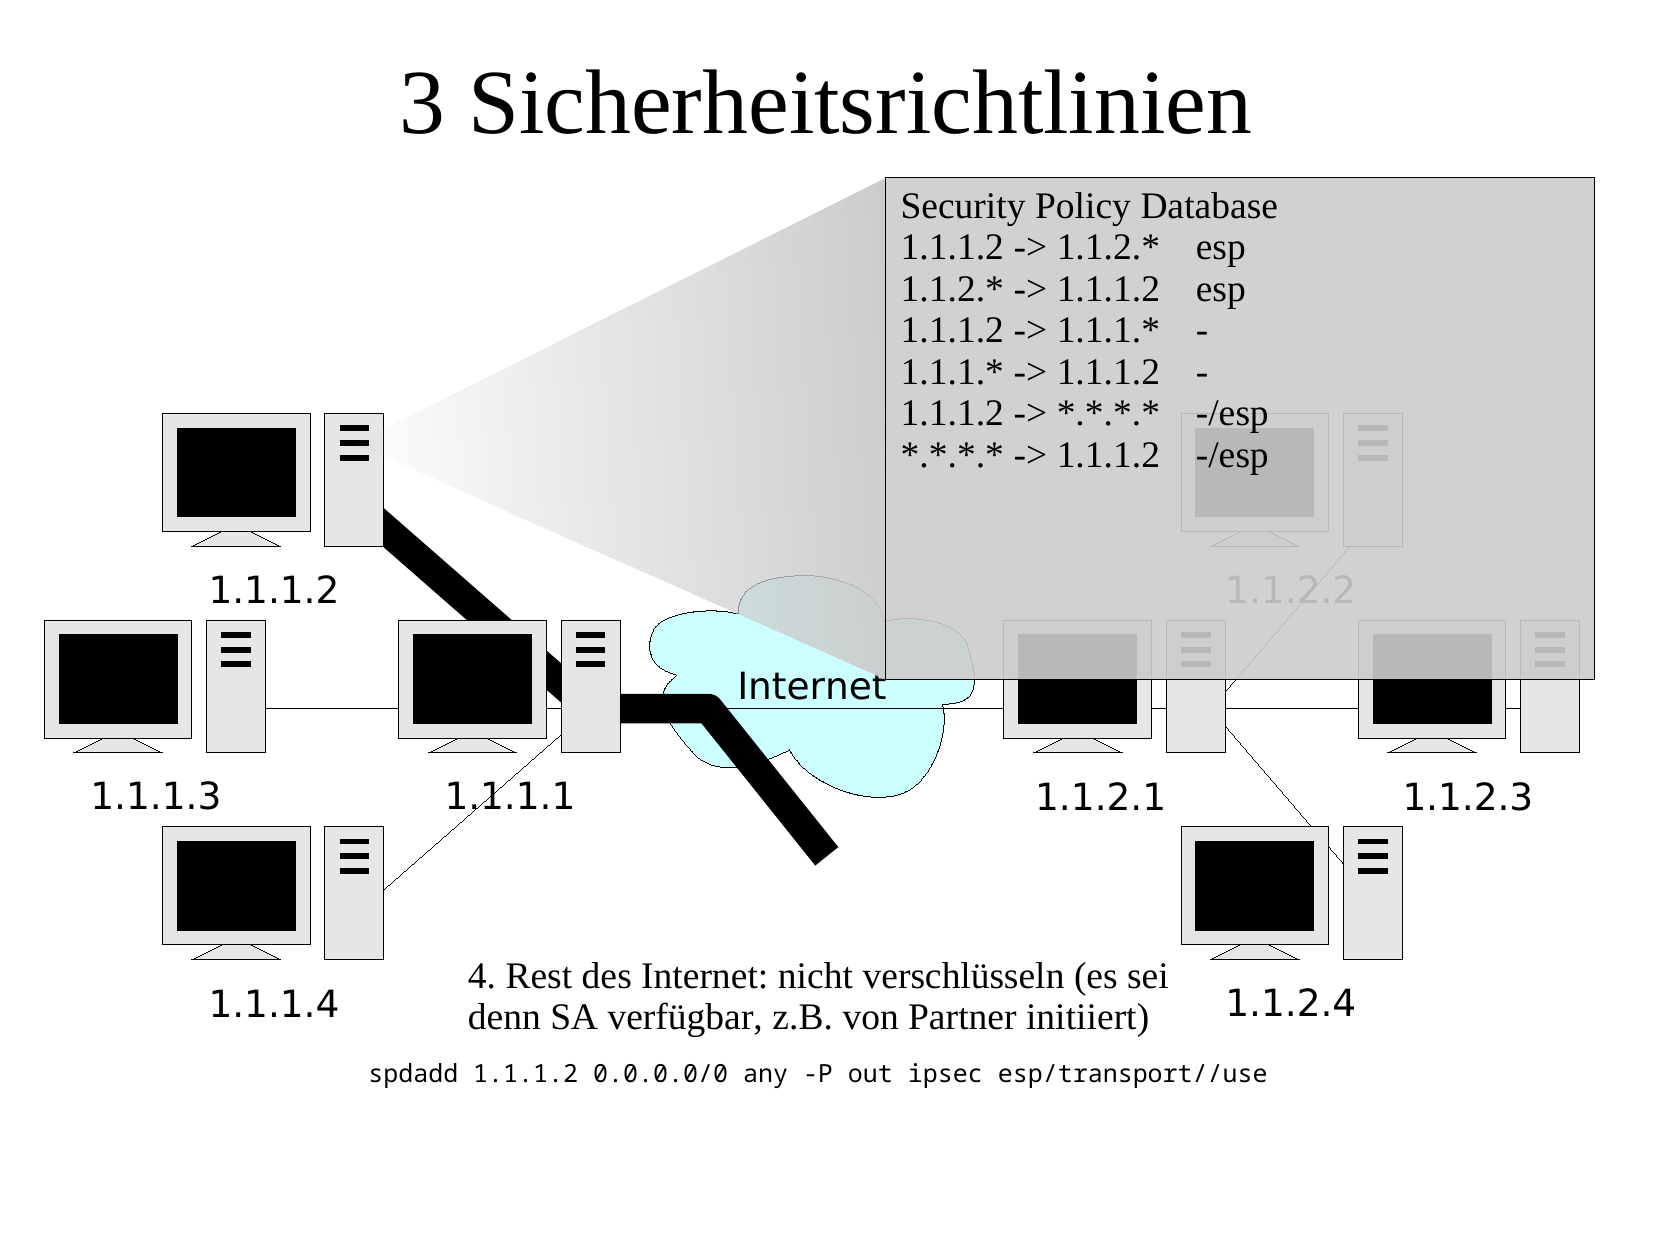

# 3 Sicherheitsrichtlinien
Security Policy Database
1.1.1.2 -> 1.1.2.*	esp
1.1.2.* -> 1.1.1.2	esp
1.1.1.2 -> 1.1.1.*	-
1.1.1.* -> 1.1.1.2	-
1.1.1.2 -> *.*.*.*	-/esp
*.*.*.* -> 1.1.1.2	-/esp
1.1.1.2
1.1.2.2
Internet
1.1.1.3
1.1.1.1
1.1.2.1
1.1.2.3
4. Rest des Internet: nicht verschlüsseln (es sei
denn SA verfügbar, z.B. von Partner initiiert)
1.1.2.4
1.1.1.4
spdadd 1.1.1.2 0.0.0.0/0 any -P out ipsec esp/transport//use